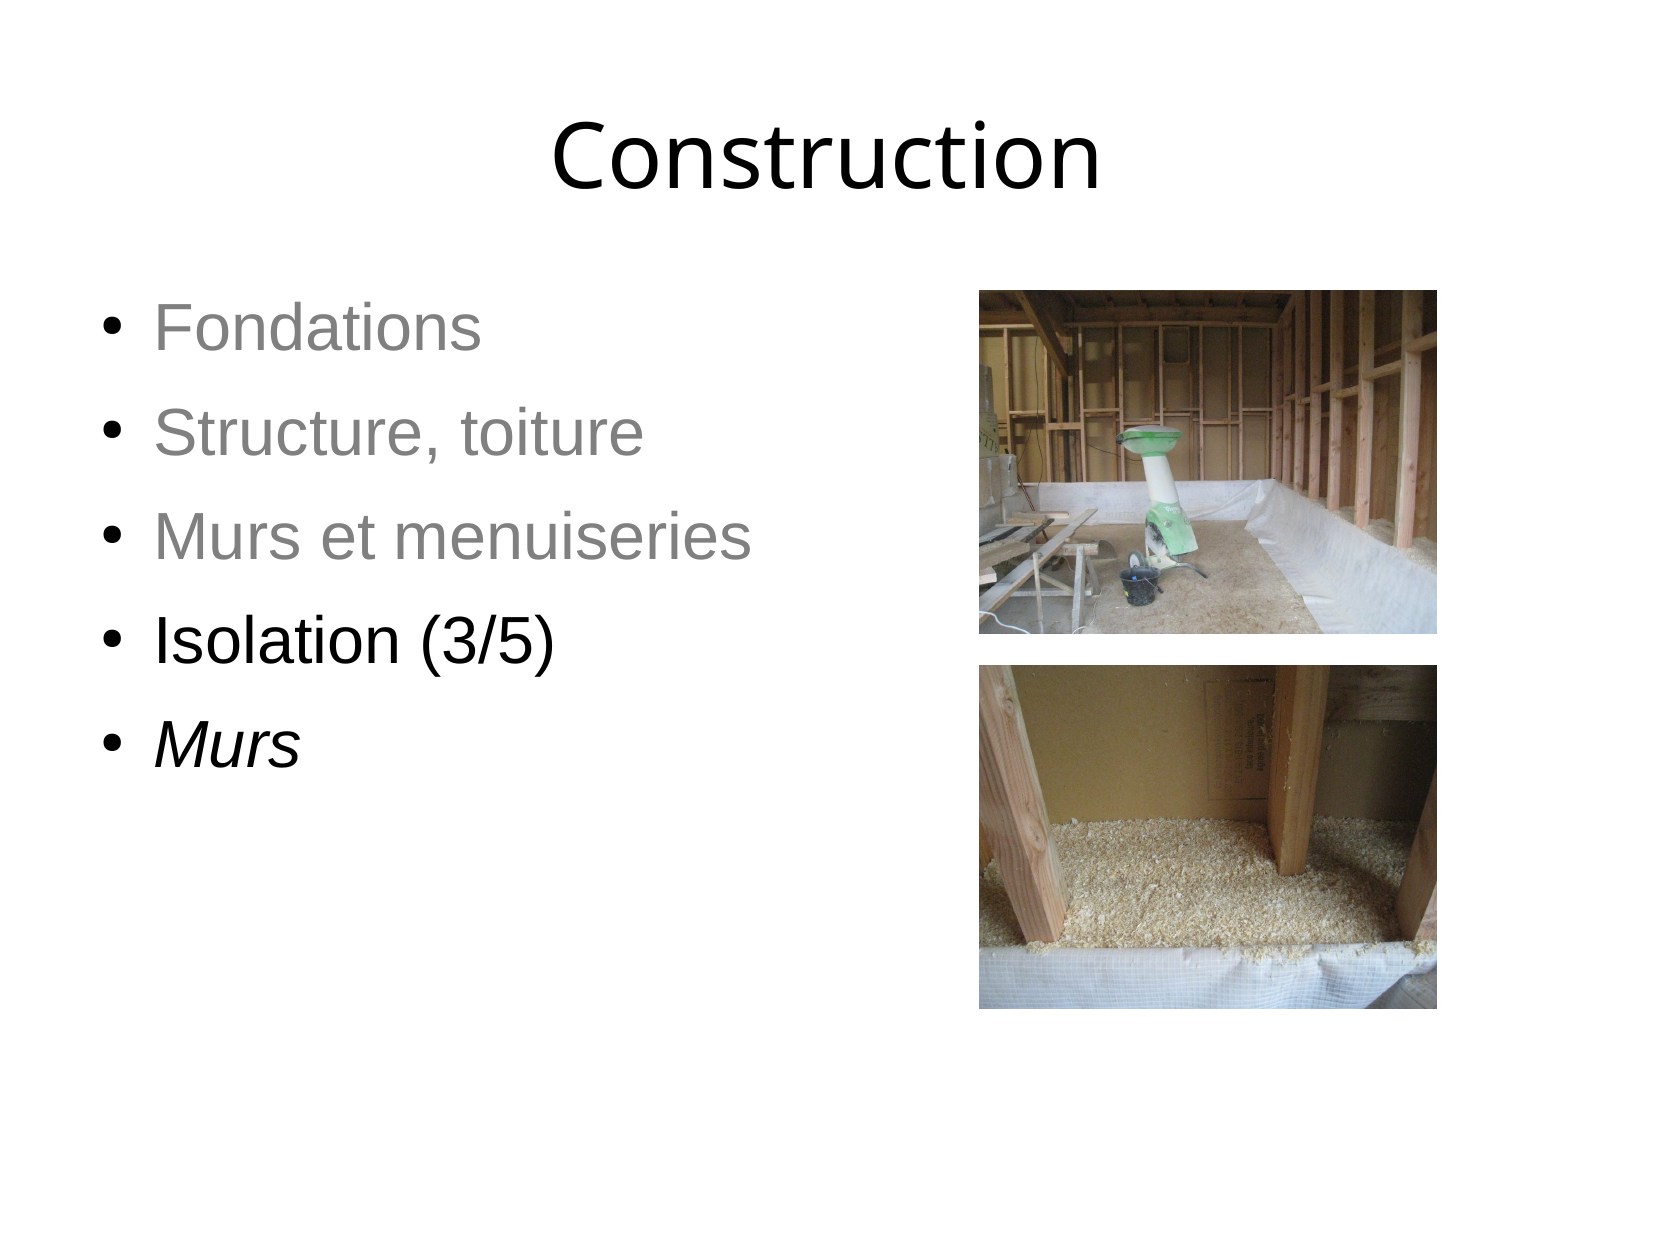

# Construction
Fondations
Structure, toiture
Murs et menuiseries
Isolation (3/5)
Murs